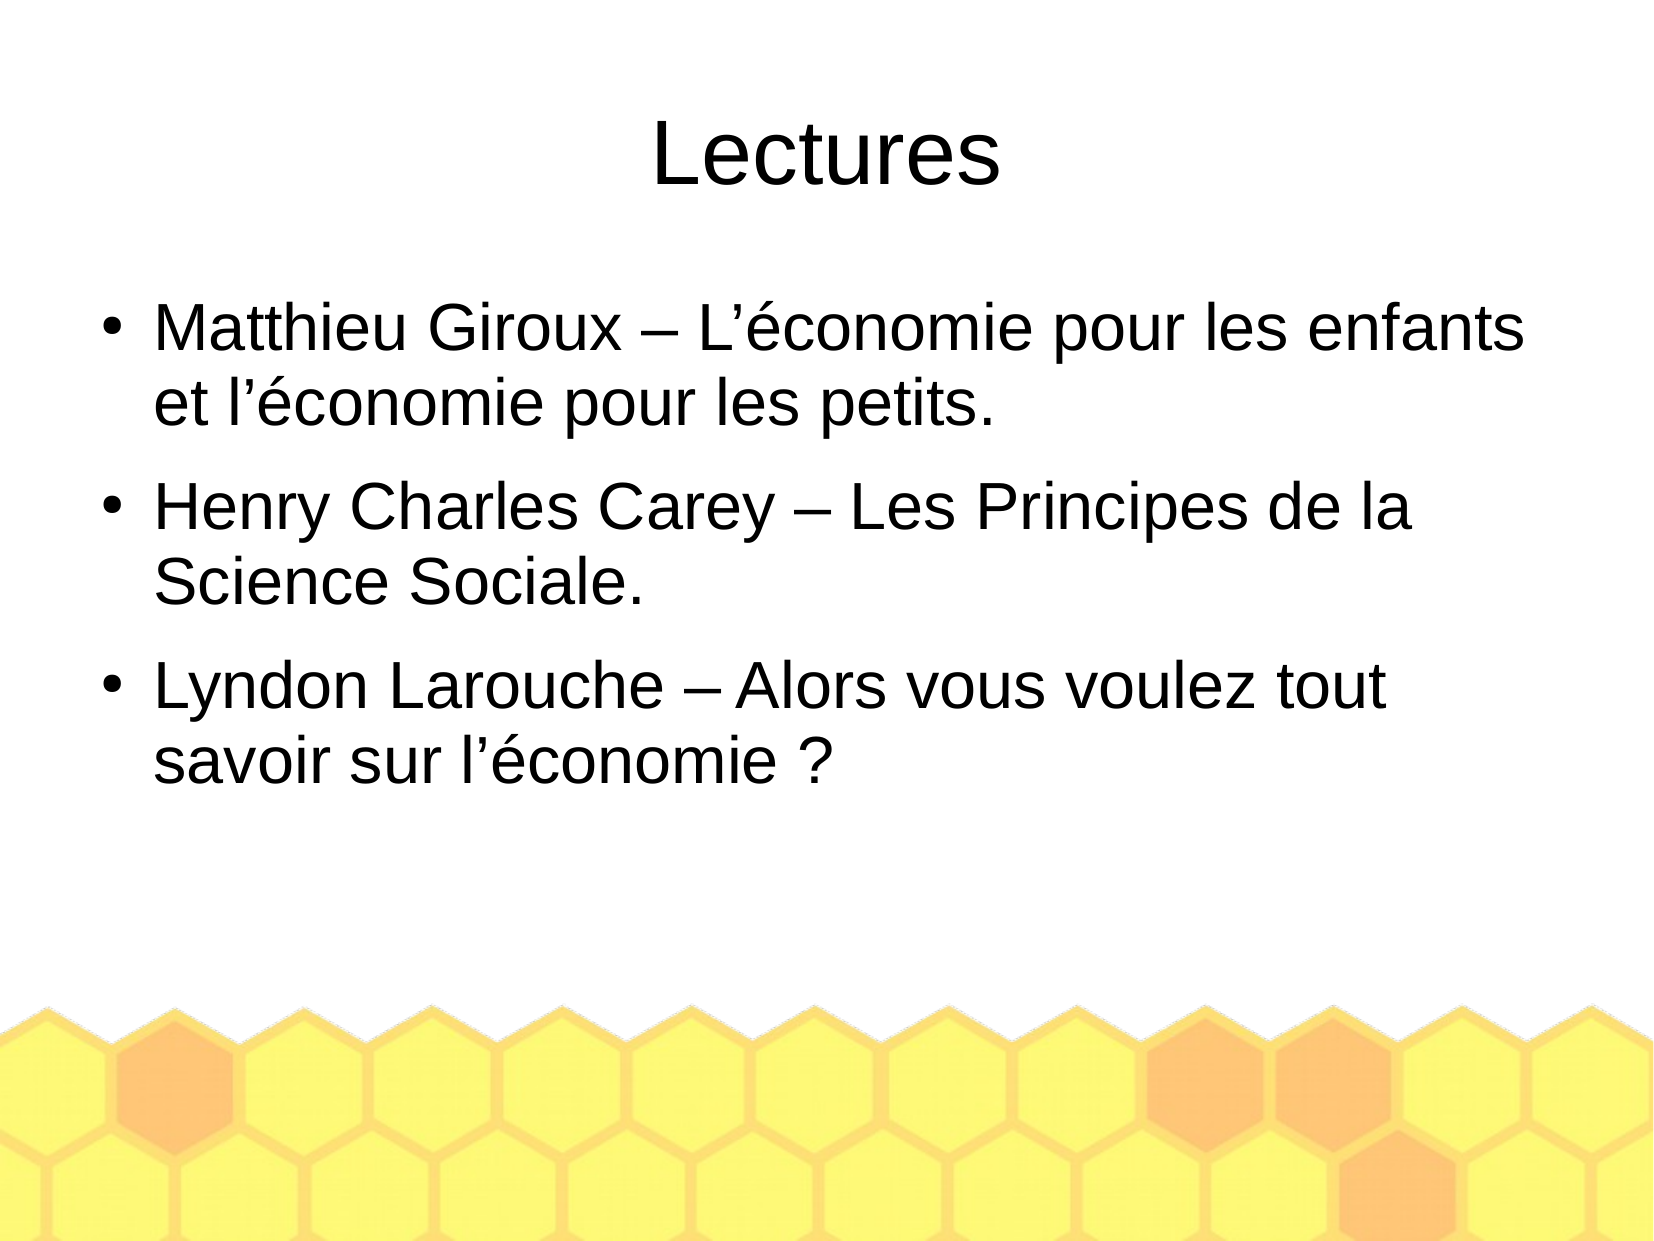

# Lectures
Matthieu Giroux – L’économie pour les enfants et l’économie pour les petits.
Henry Charles Carey – Les Principes de la Science Sociale.
Lyndon Larouche – Alors vous voulez tout savoir sur l’économie ?